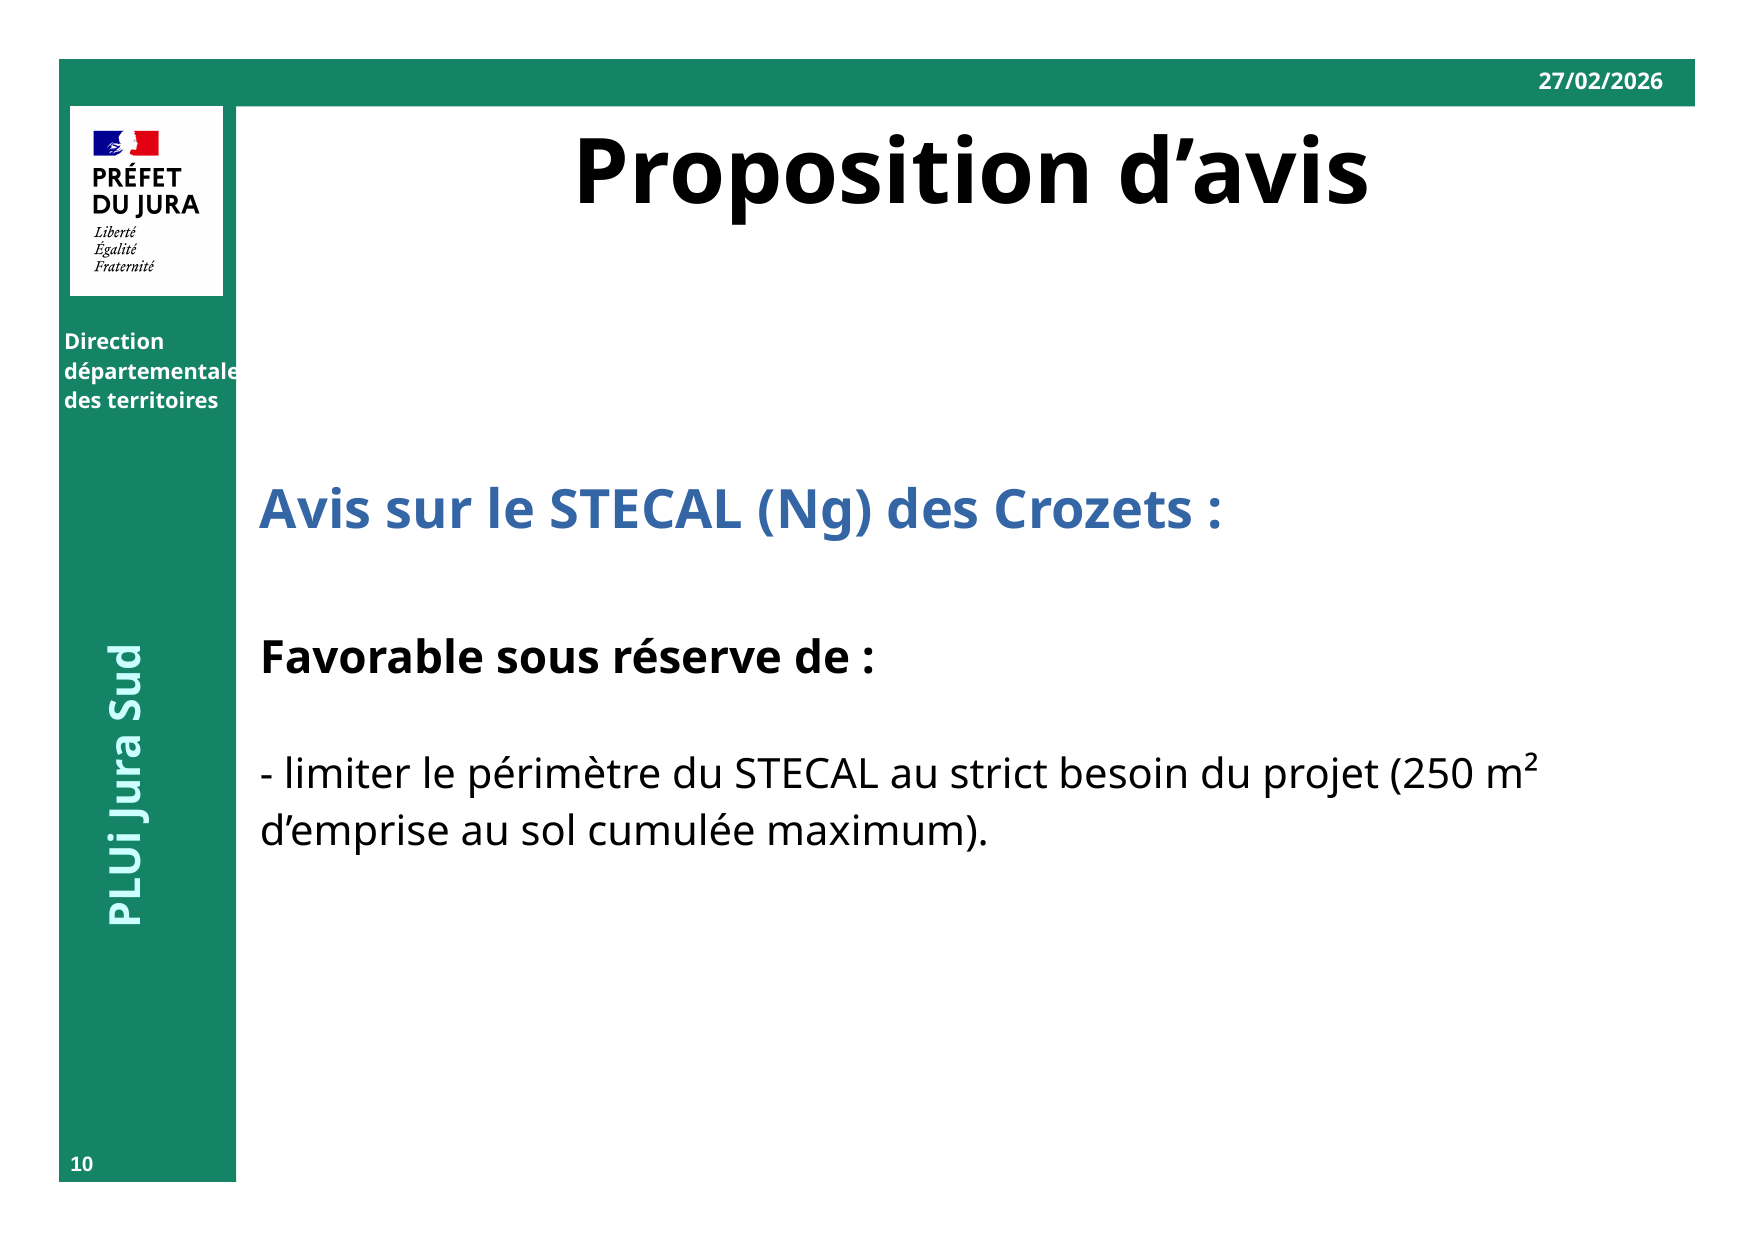

# Proposition d’avis
Avis sur le STECAL (Ng) des Crozets :
Favorable sous réserve de :
- limiter le périmètre du STECAL au strict besoin du projet (250 m² d’emprise au sol cumulée maximum).